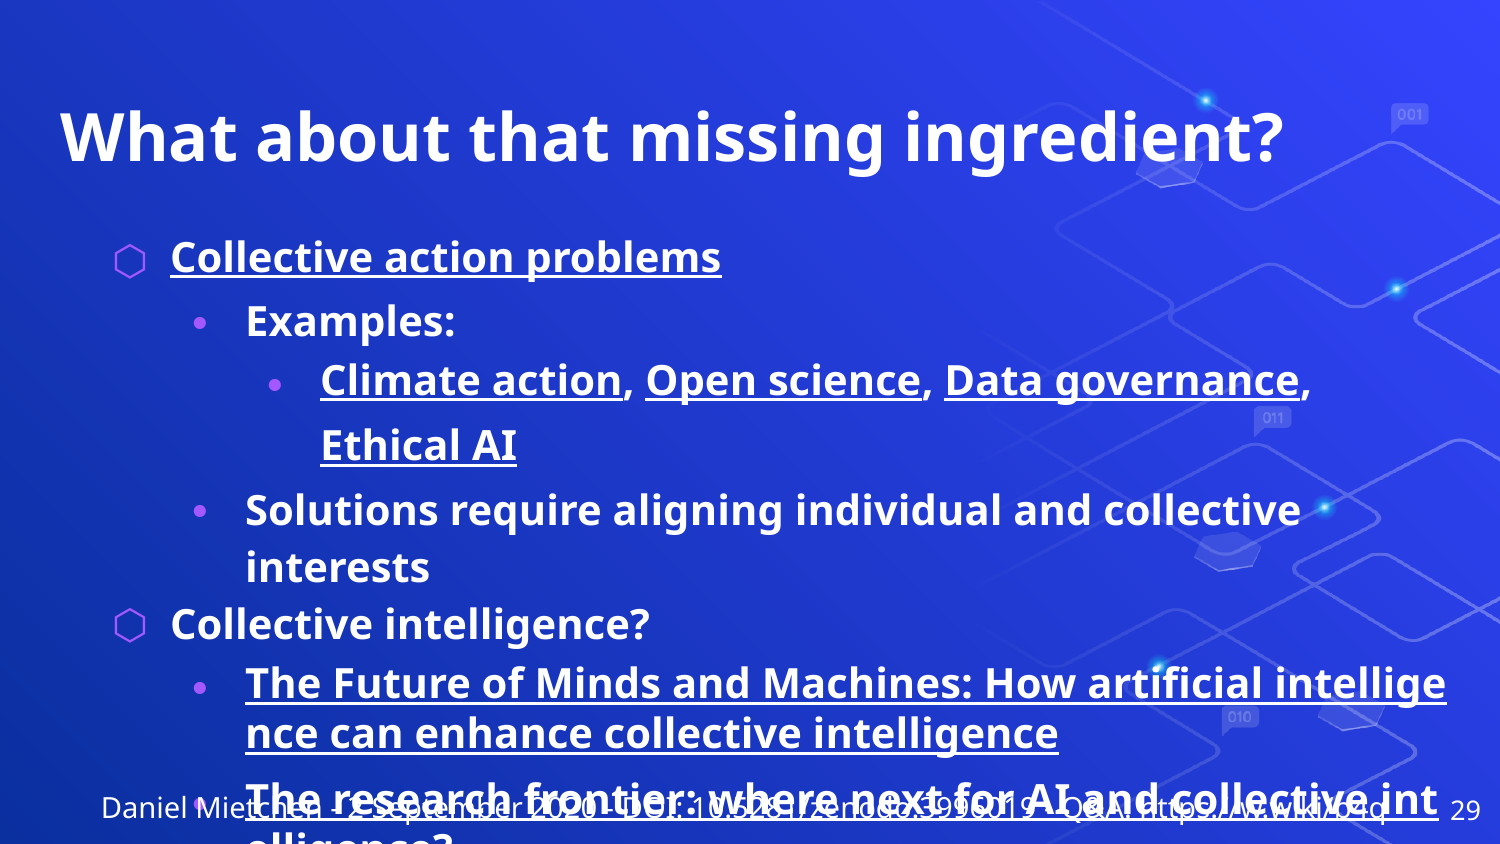

# What about that missing ingredient?
Collective action problems
Examples:
Climate action, Open science, Data governance, Ethical AI
Solutions require aligning individual and collective interests
Collective intelligence?
The Future of Minds and Machines: How artificial intelligence can enhance collective intelligence
The research frontier: where next for AI and collective intelligence?
Daniel Mietchen - 2 September 2020 - DOI: 10.5281/zenodo.3996019 - Q&A: https://w.wiki/b4q